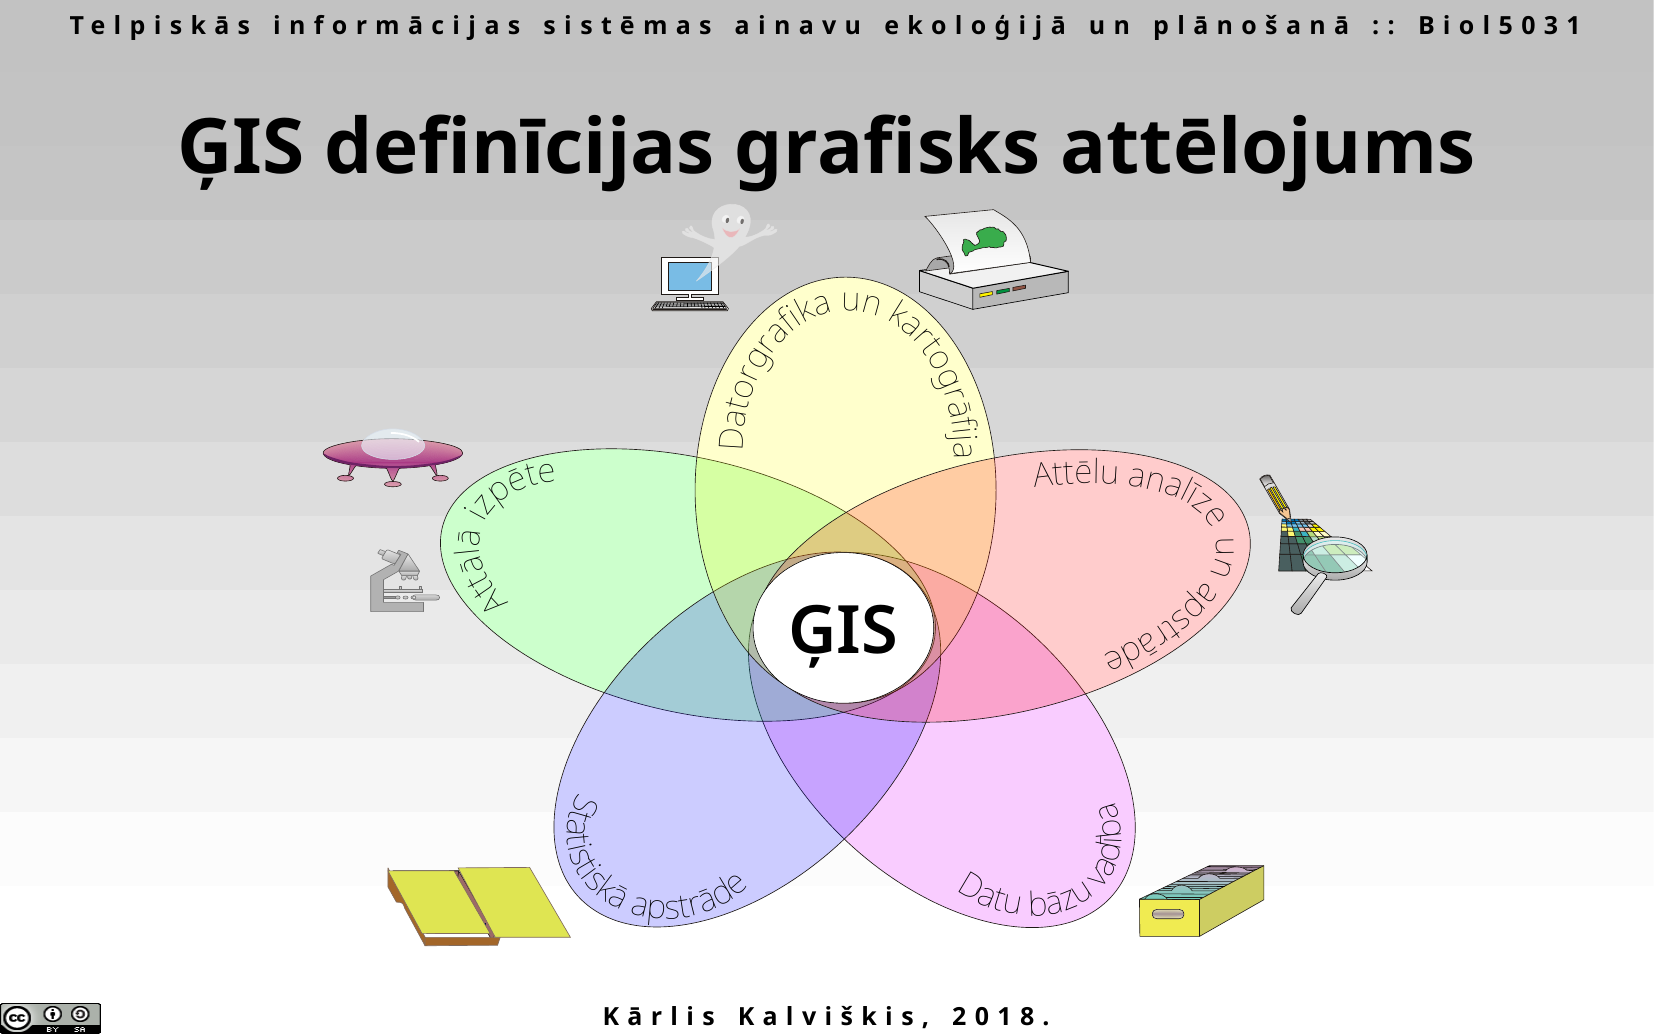

# ĢIS definīcijas grafisks attēlojums
Datorgrafika un kartogrāfija
Attālā izpēte
Attēlu analīze un apstrāde
ĢIS
Datu bāzu vadība
Statistiskā apstrāde